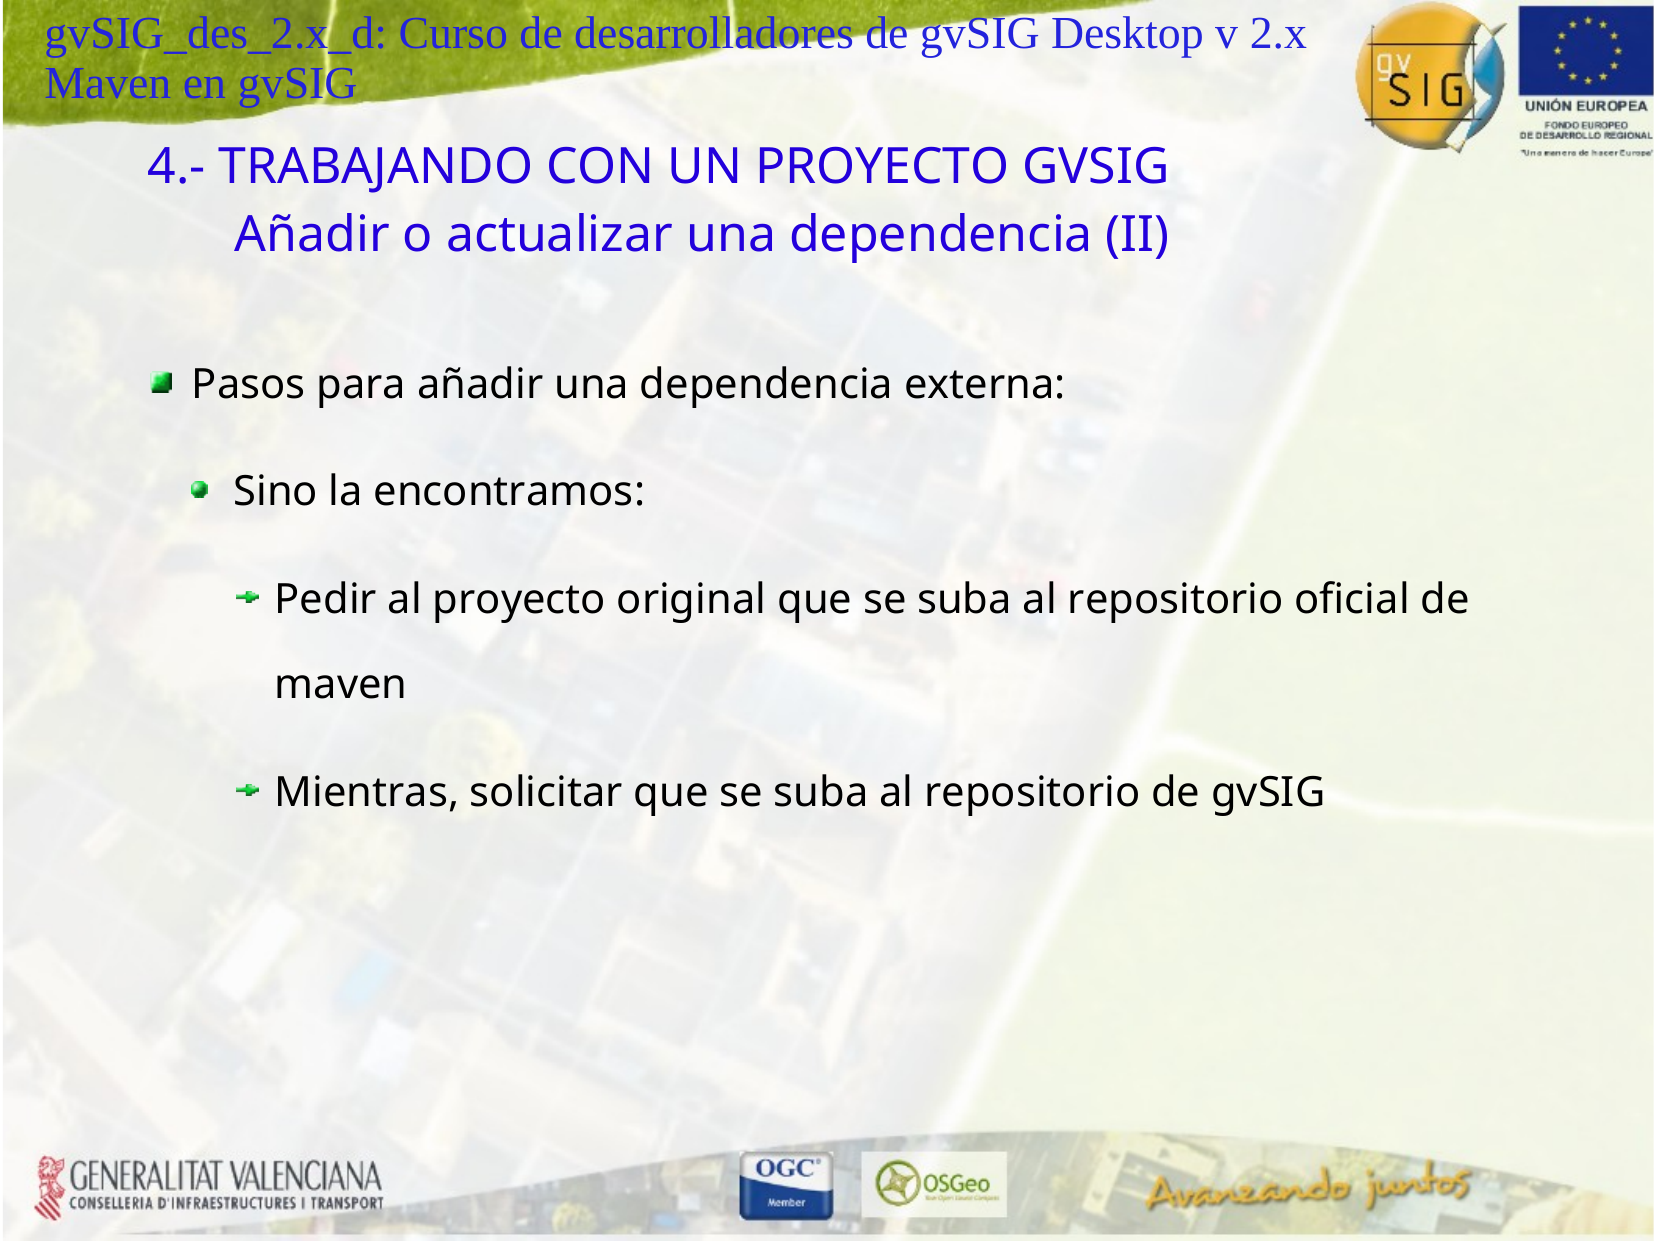

# 4.- TRABAJANDO CON UN PROYECTO GVSIG Añadir o actualizar una dependencia (II)
Pasos para añadir una dependencia externa:
Sino la encontramos:
Pedir al proyecto original que se suba al repositorio oficial de maven
Mientras, solicitar que se suba al repositorio de gvSIG